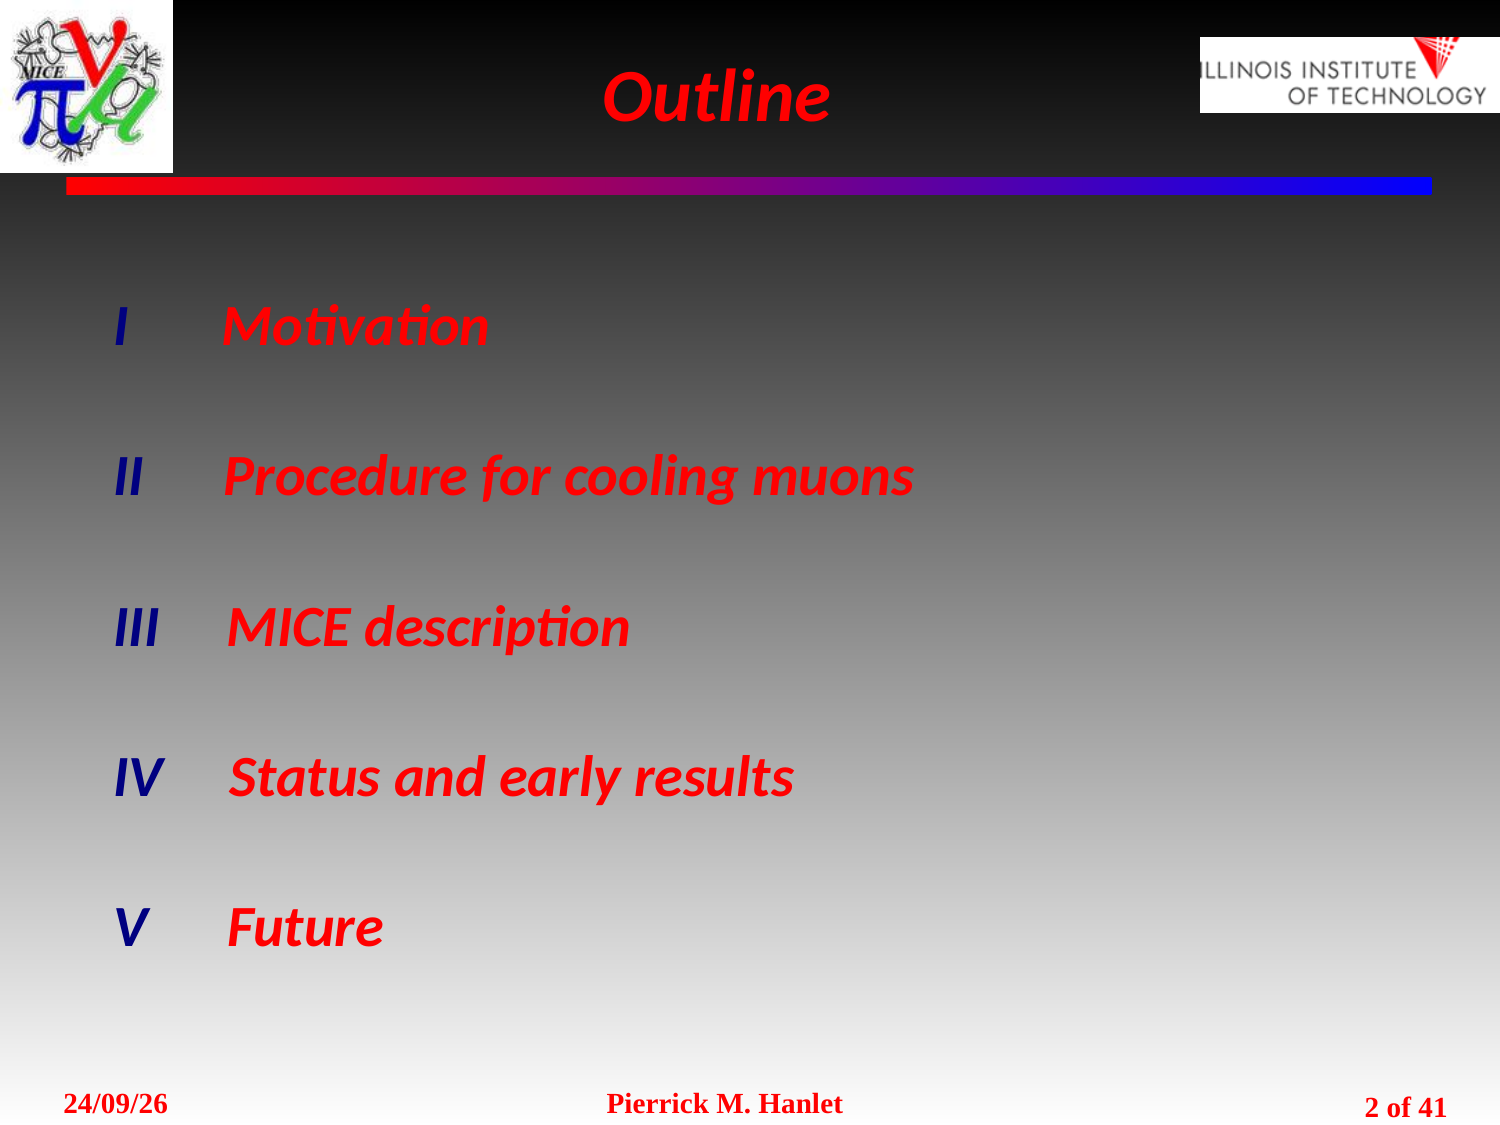

# Outline
 Motivation
 Procedure for cooling muons
MICE description
Status and early results
 Future
2
Pierrick Hanlet